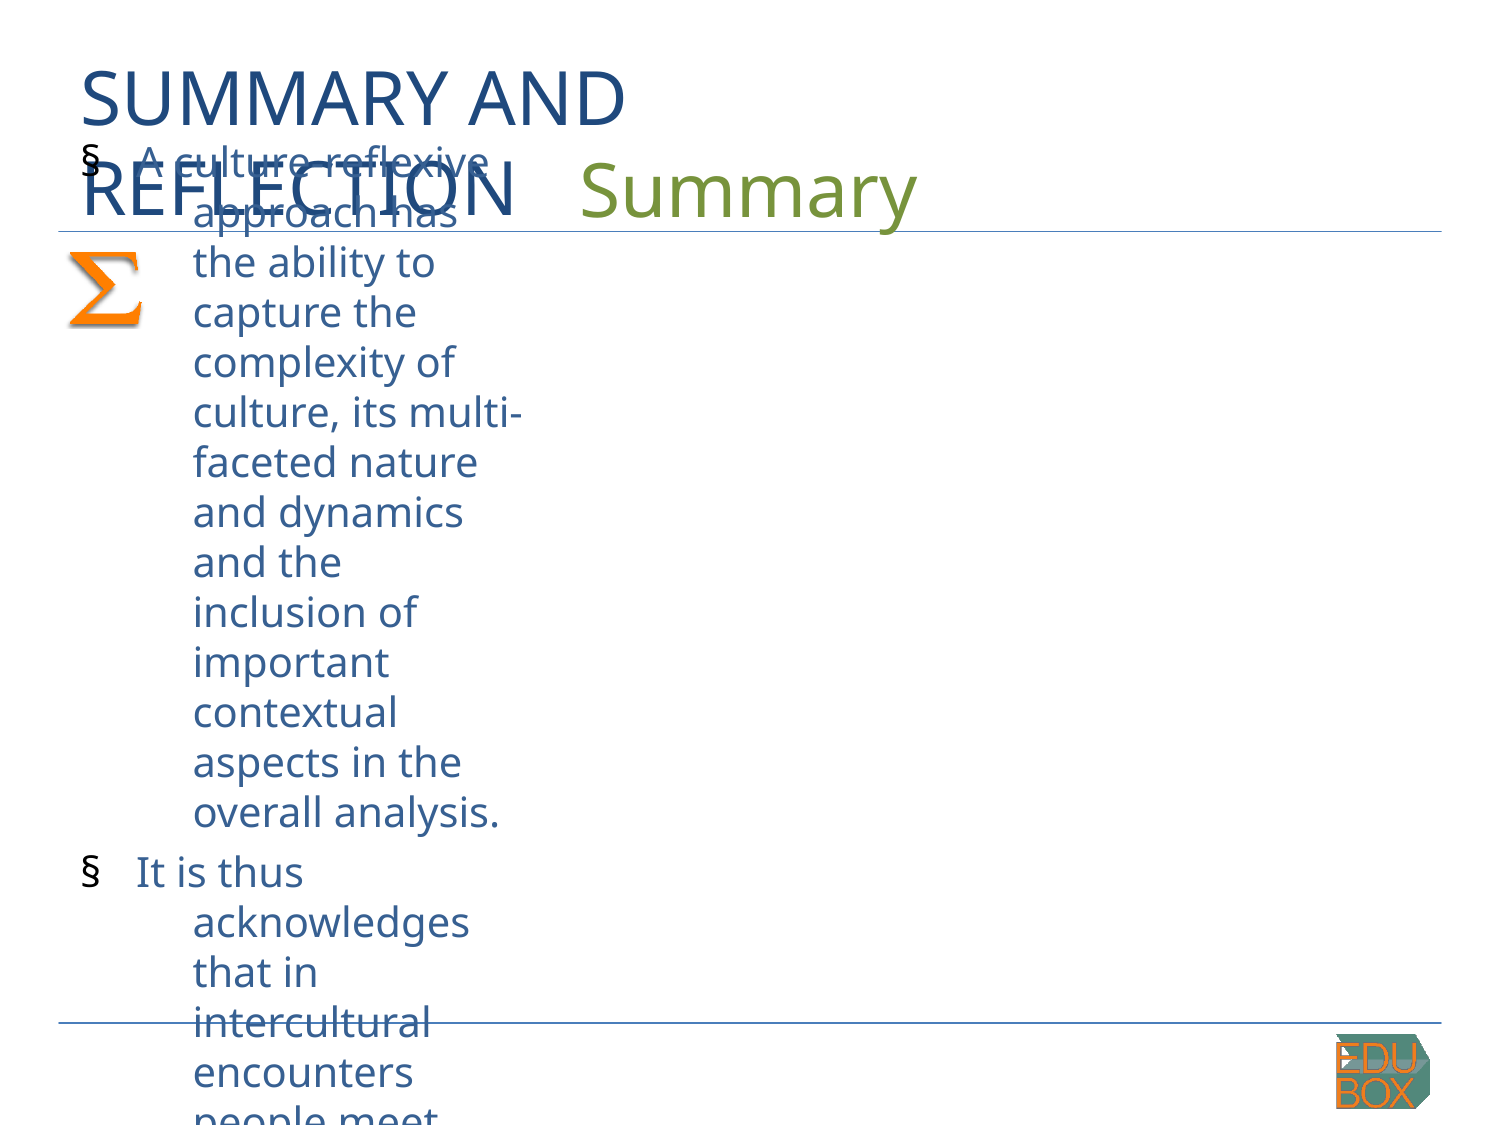

# SUMMARY AND REFLECTION
A culture-reflexive approach has the ability to capture the complexity of culture, its multi-faceted nature and dynamics and the inclusion of important contextual aspects in the overall analysis.
It is thus acknowledges that in intercultural encounters people meet whose behaviour is influenced by many different factors.
Using a culture-reflexive approach is an important starting point for ‘creating culture together’ or in other words, developing a common basis for communication.
Summary